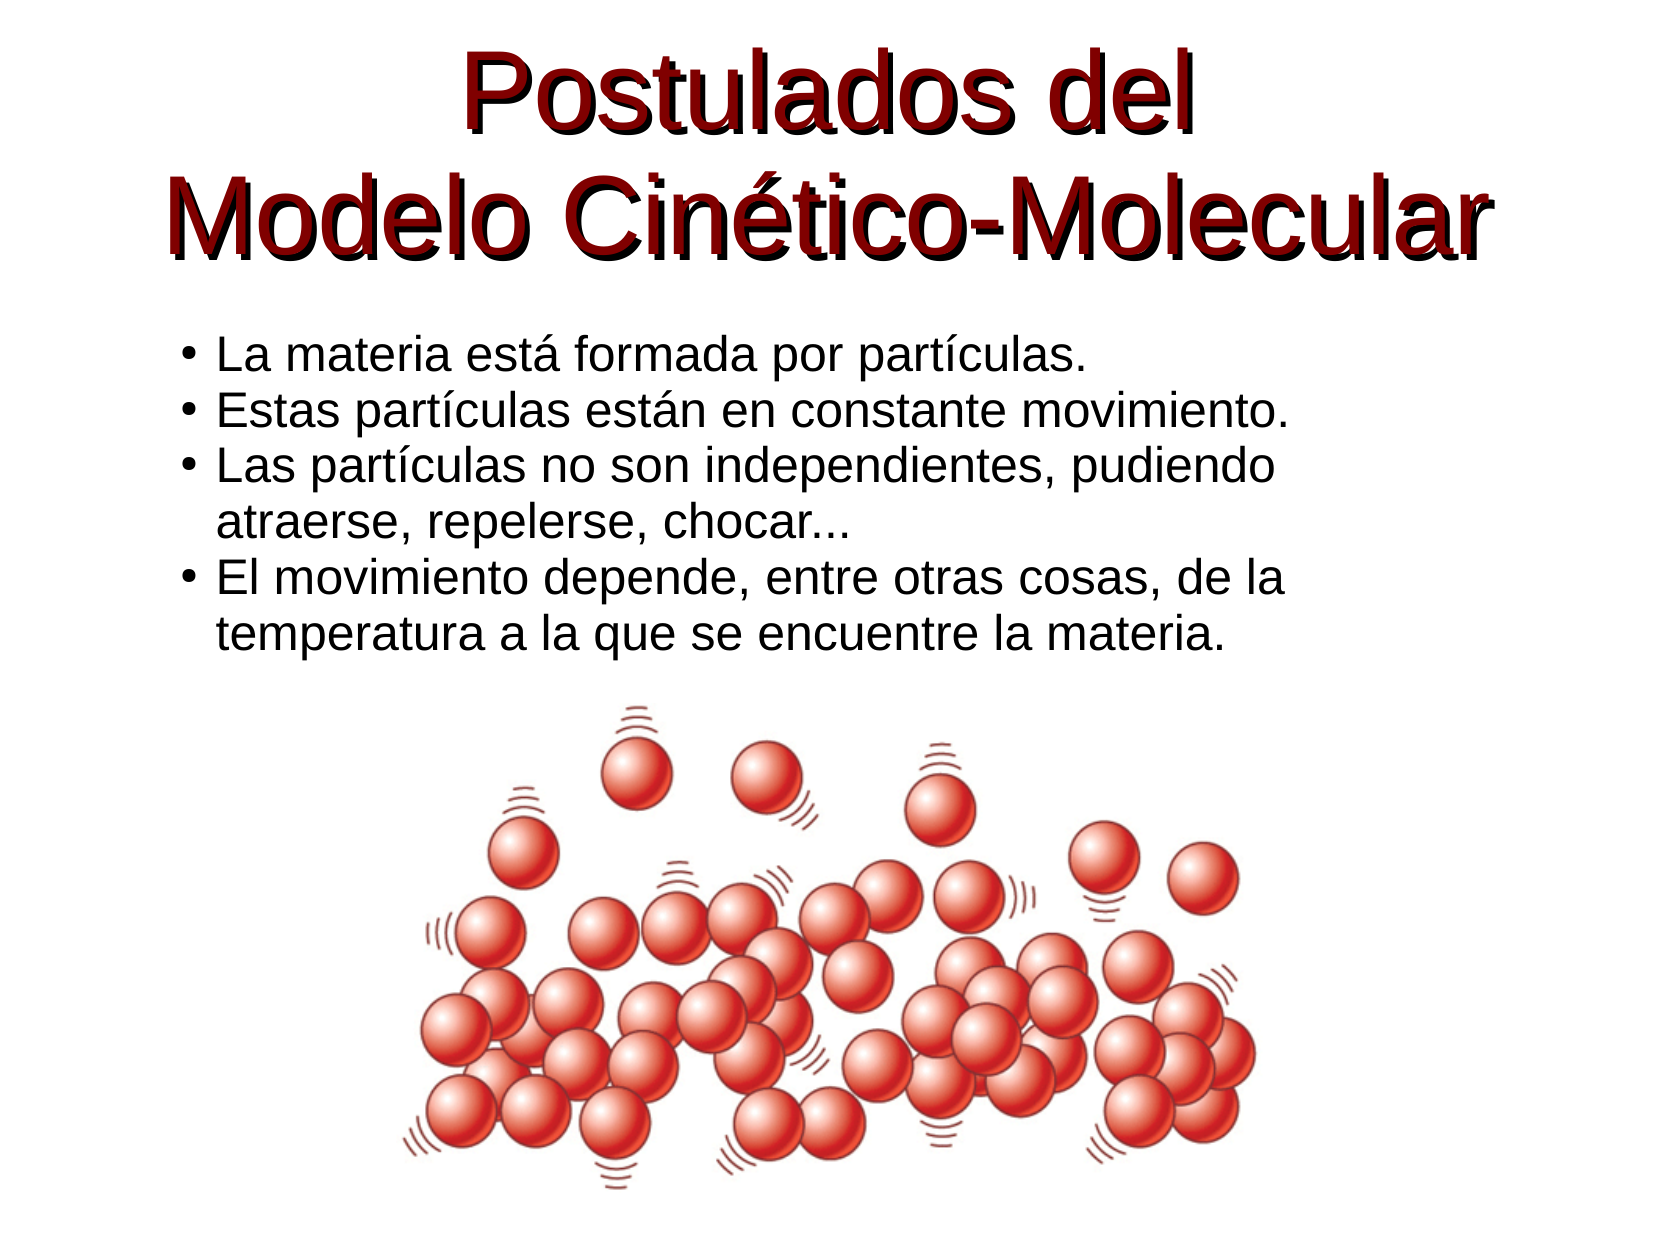

# Postulados del Modelo Cinético-Molecular
La materia está formada por partículas.
Estas partículas están en constante movimiento.
Las partículas no son independientes, pudiendo atraerse, repelerse, chocar...
El movimiento depende, entre otras cosas, de la temperatura a la que se encuentre la materia.